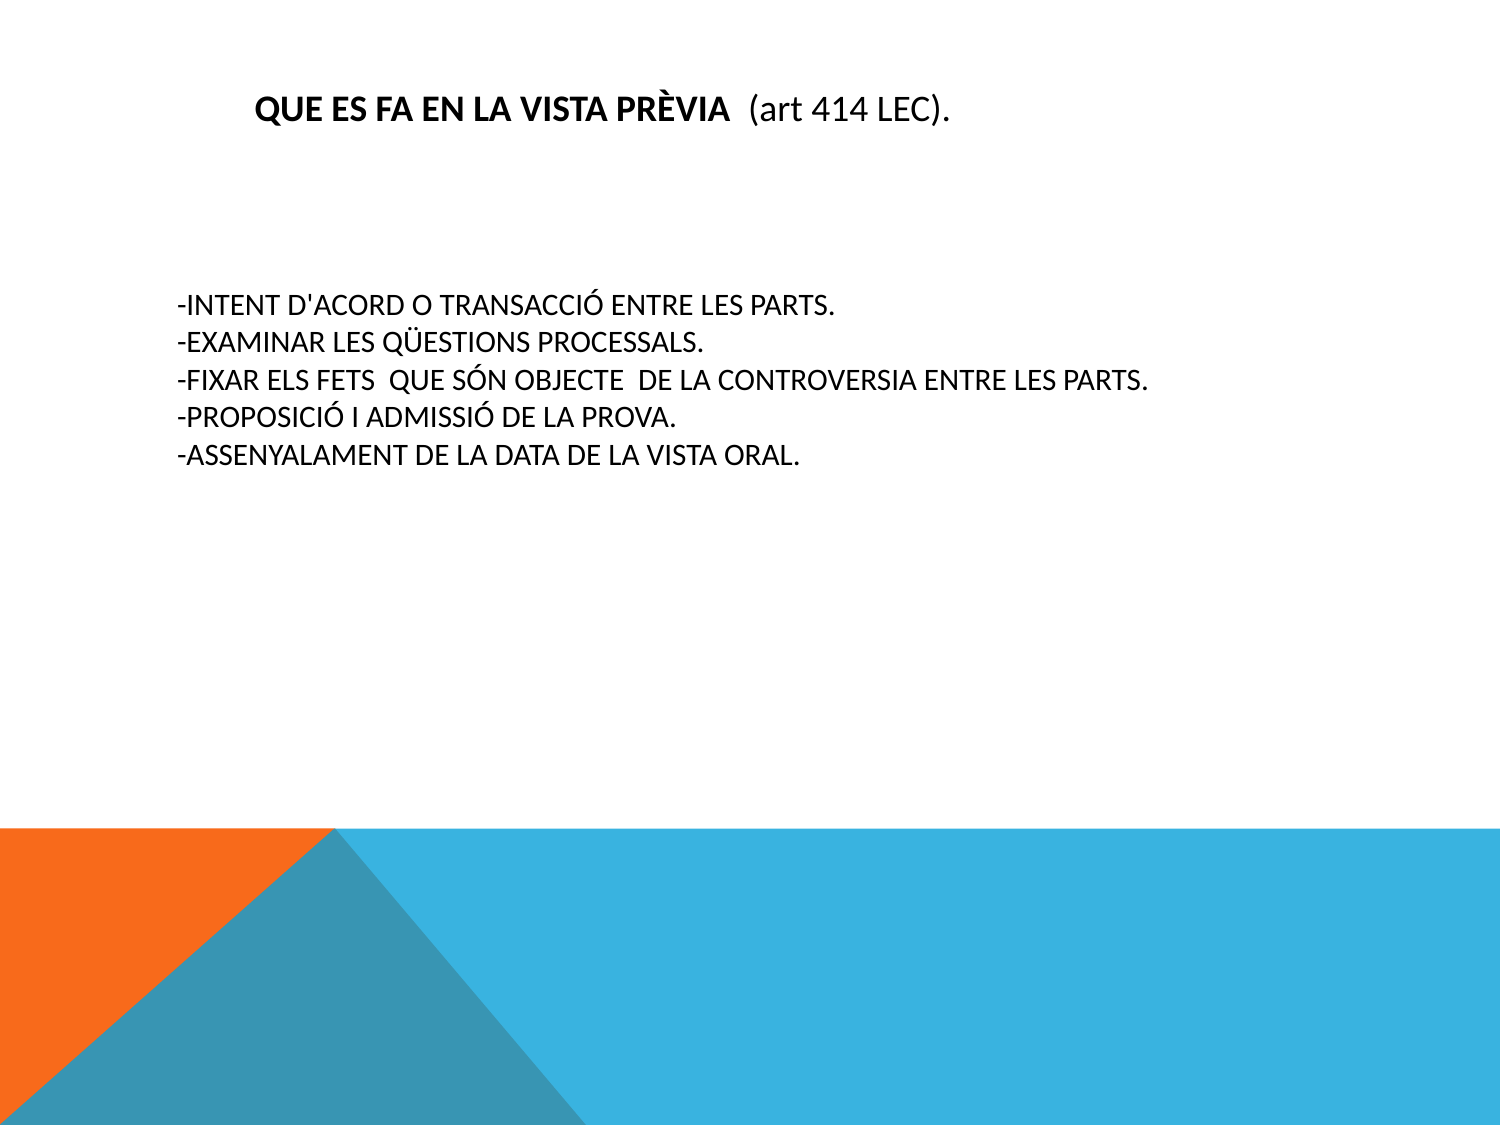

# QUE ES FA EN LA VISTA PRÈVIA (art 414 LEC).
-INTENT D'ACORD O TRANSACCIÓ ENTRE LES PARTS.
-EXAMINAR LES QÜESTIONS PROCESSALS.
-FIXAR ELS FETS QUE SÓN OBJECTE DE LA CONTROVERSIA ENTRE LES PARTS.
-PROPOSICIÓ I ADMISSIÓ DE LA PROVA.
-ASSENYALAMENT DE LA DATA DE LA VISTA ORAL.